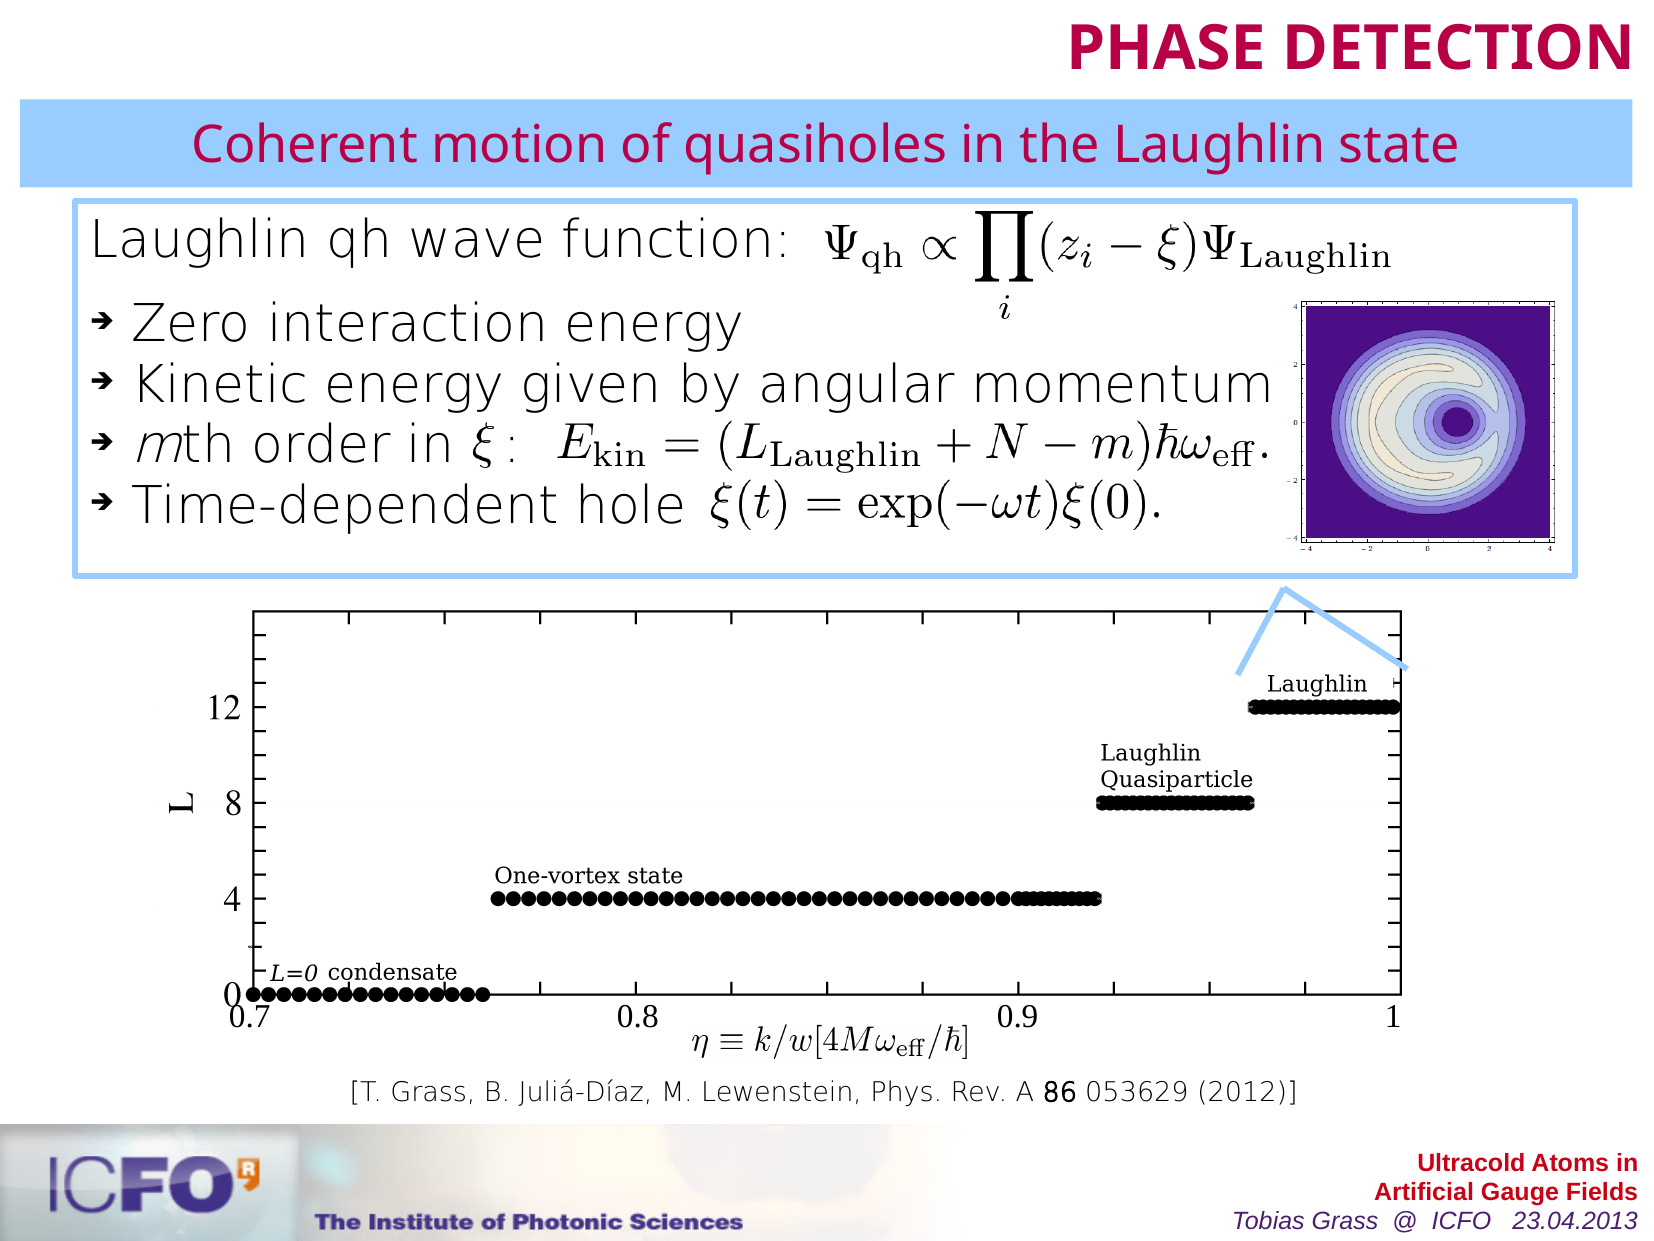

PHASE DETECTION
Coherent motion of quasiholes in the Laughlin state
Laughlin qh wave function:
 Zero interaction energy
 Kinetic energy given by angular momentum
 mth order in :
 Time-dependent hole
0.7 0.8 0.9 1
[T. Grass, B. Juliá-Díaz, M. Lewenstein, Phys. Rev. A 86 053629 (2012)]
Ultracold Atoms in
Artificial Gauge Fields
Tobias Grass @ ICFO 23.04.2013